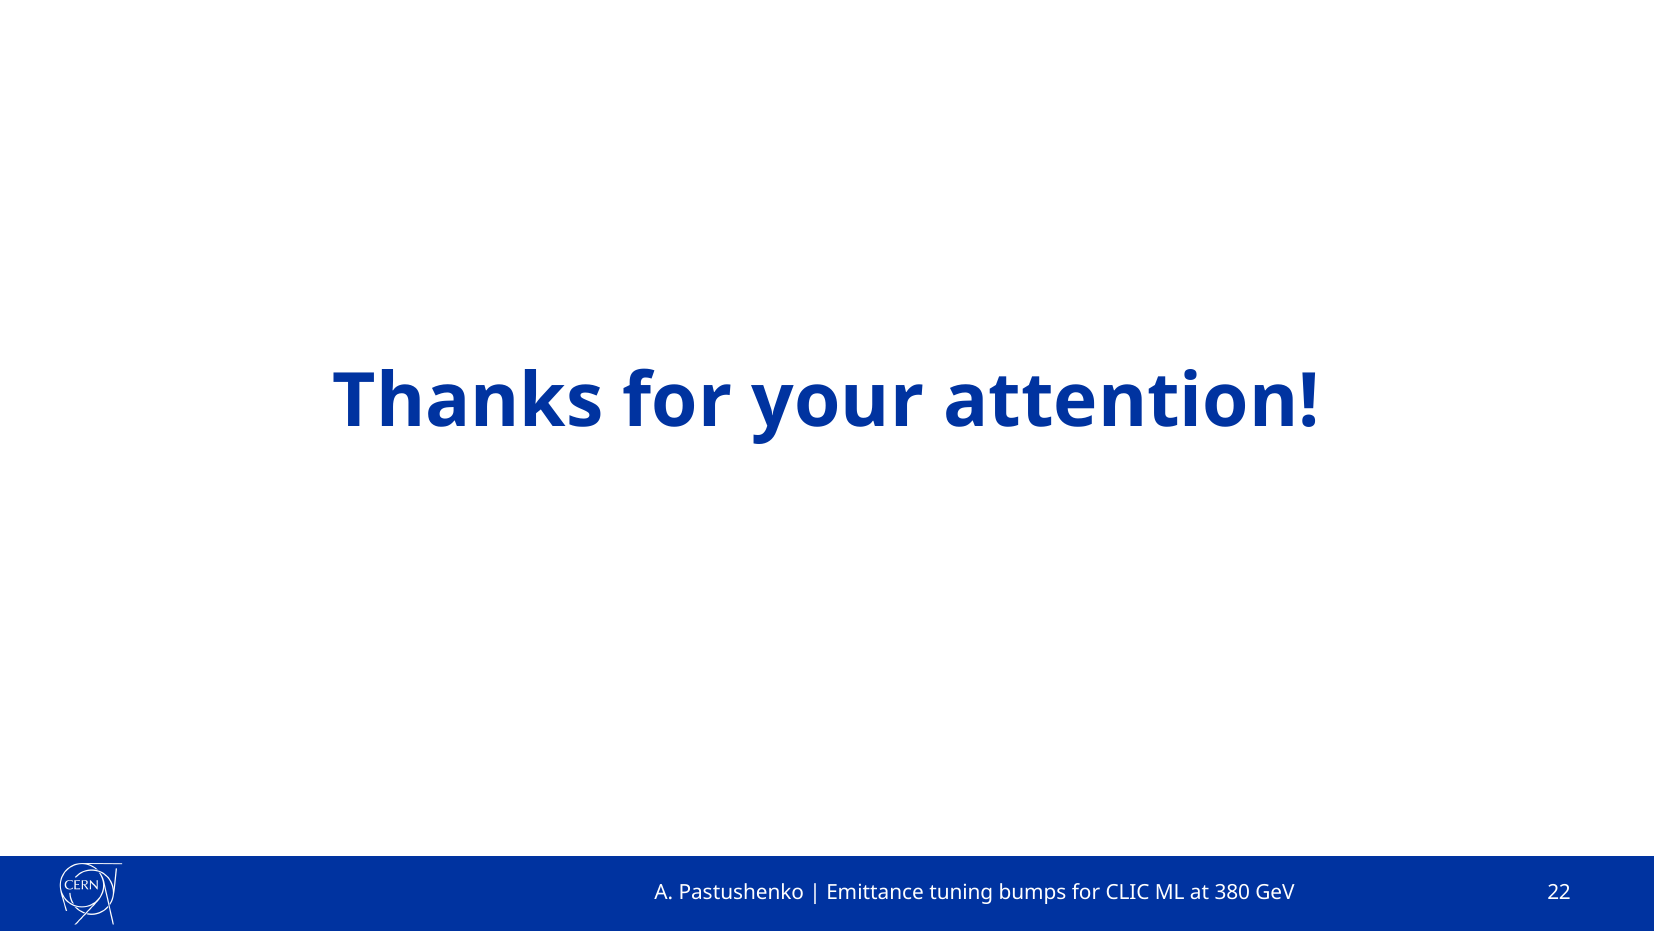

# Thanks for your attention!
A. Pastushenko | Emittance tuning bumps for CLIC ML at 380 GeV
22